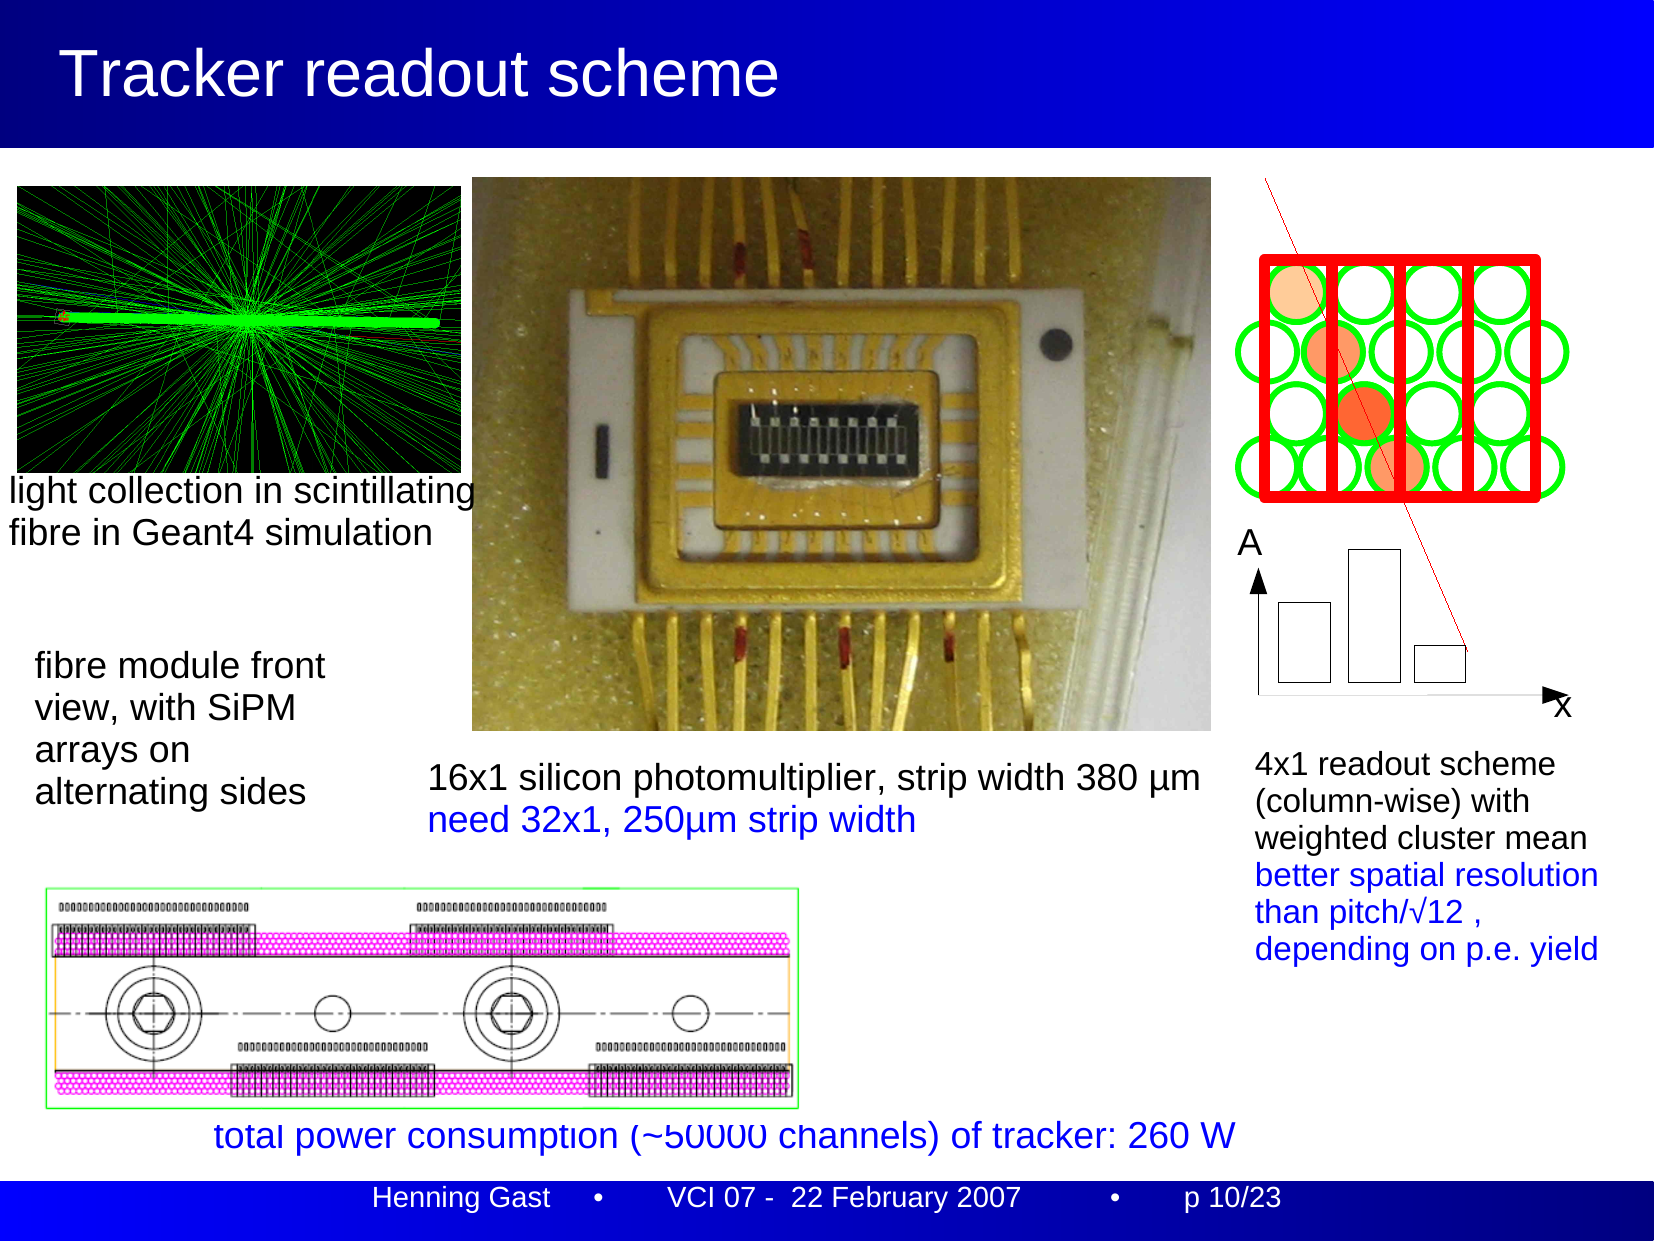

# Tracker readout scheme
light collection in scintillating fibre in Geant4 simulation
A
fibre module front view, with SiPM arrays on alternating sides
x
4x1 readout scheme (column-wise) with weighted cluster mean
better spatial resolution than pitch/√12 , depending on p.e. yield
16x1 silicon photomultiplier, strip width 380 µm
need 32x1, 250µm strip width
total power consumption (~50000 channels) of tracker: 260 W